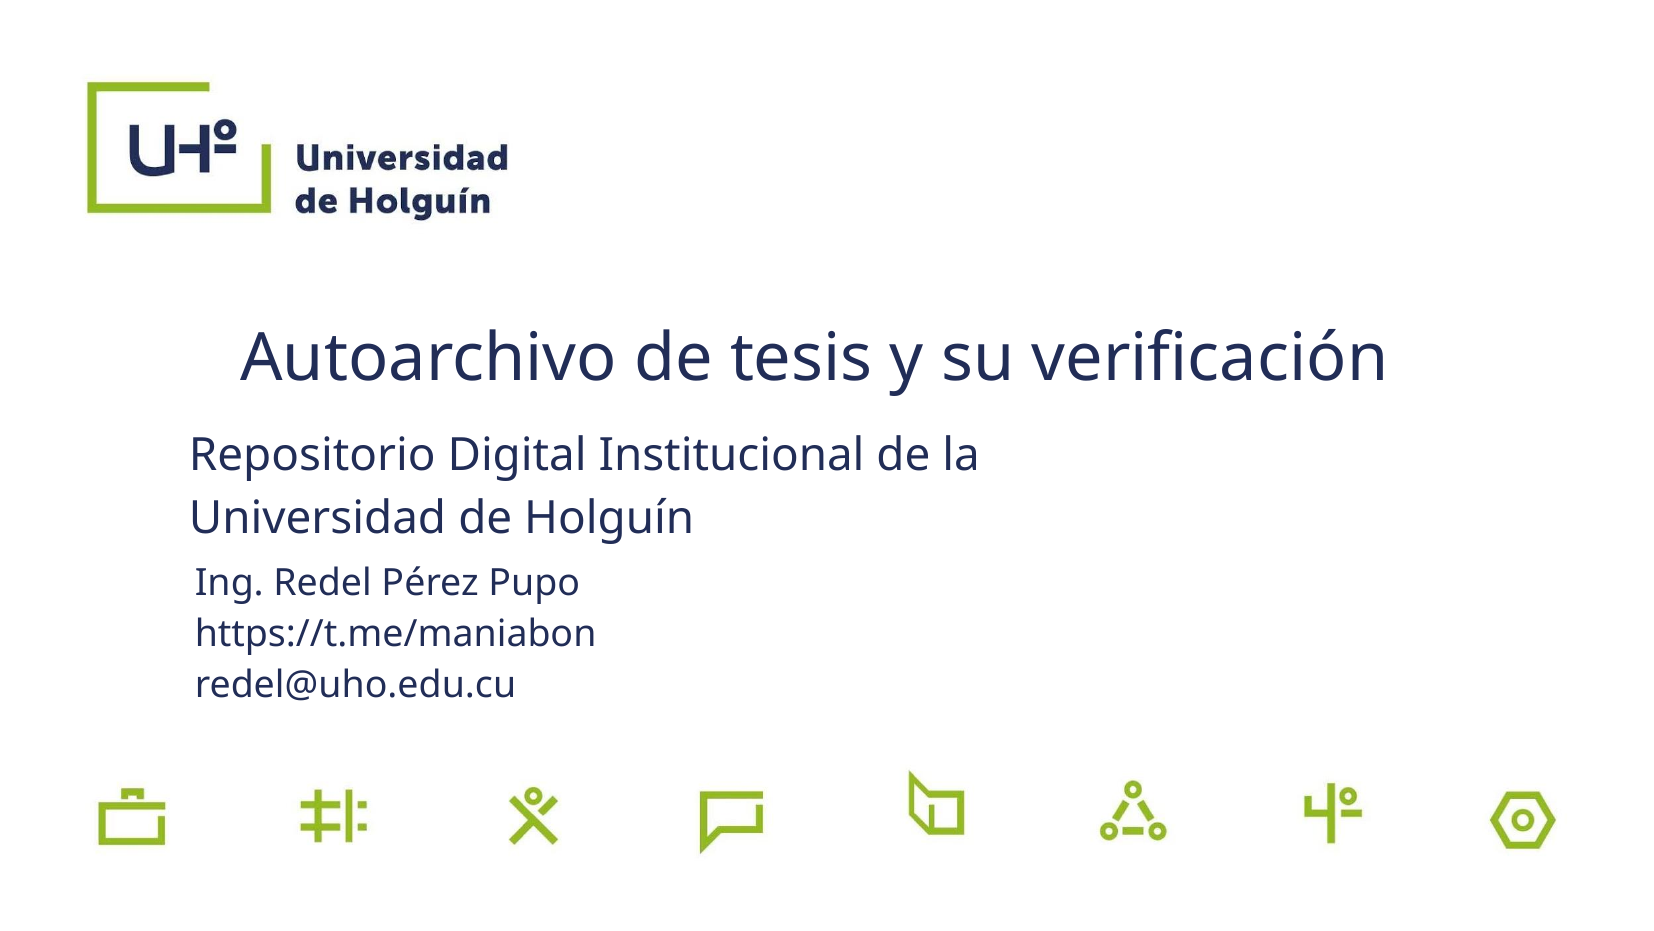

#
Autoarchivo de tesis y su verificación
Repositorio Digital Institucional de la Universidad de Holguín
Ing. Redel Pérez Pupo
https://t.me/maniabon
redel@uho.edu.cu